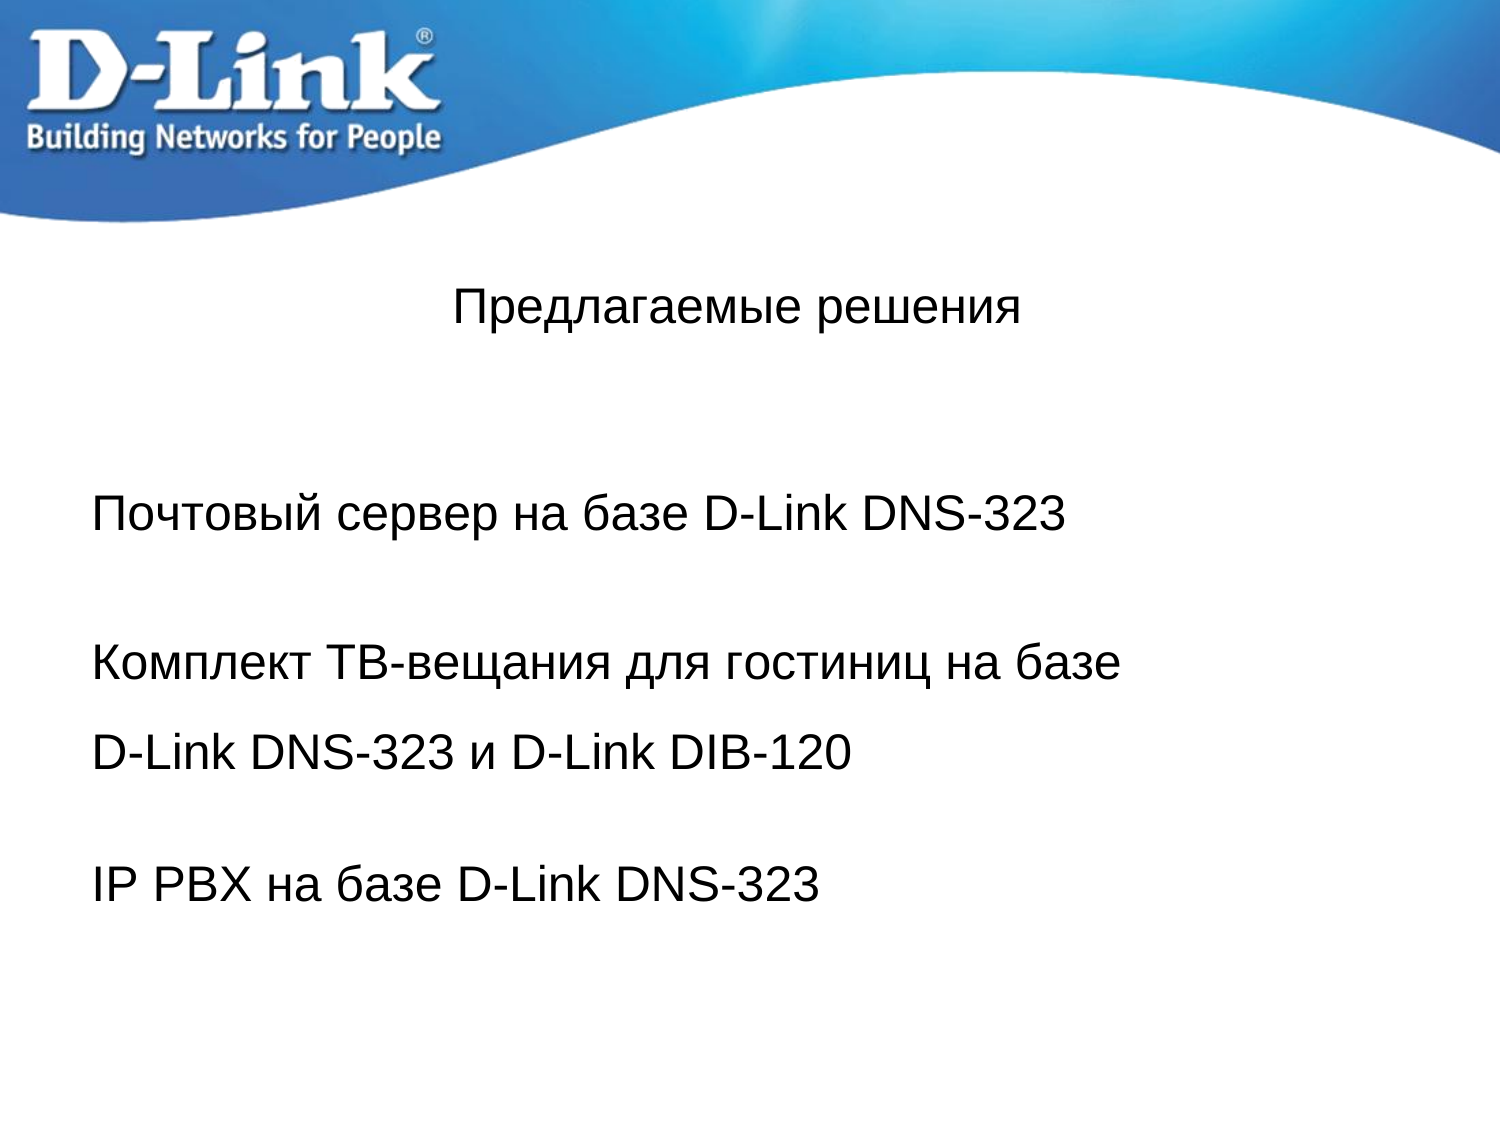

Предлагаемые решения
Почтовый сервер на базе D-Link DNS-323
Комплект ТВ-вещания для гостиниц на базе
D-Link DNS-323 и D-Link DIB-120
IP PBX на базе D-Link DNS-323